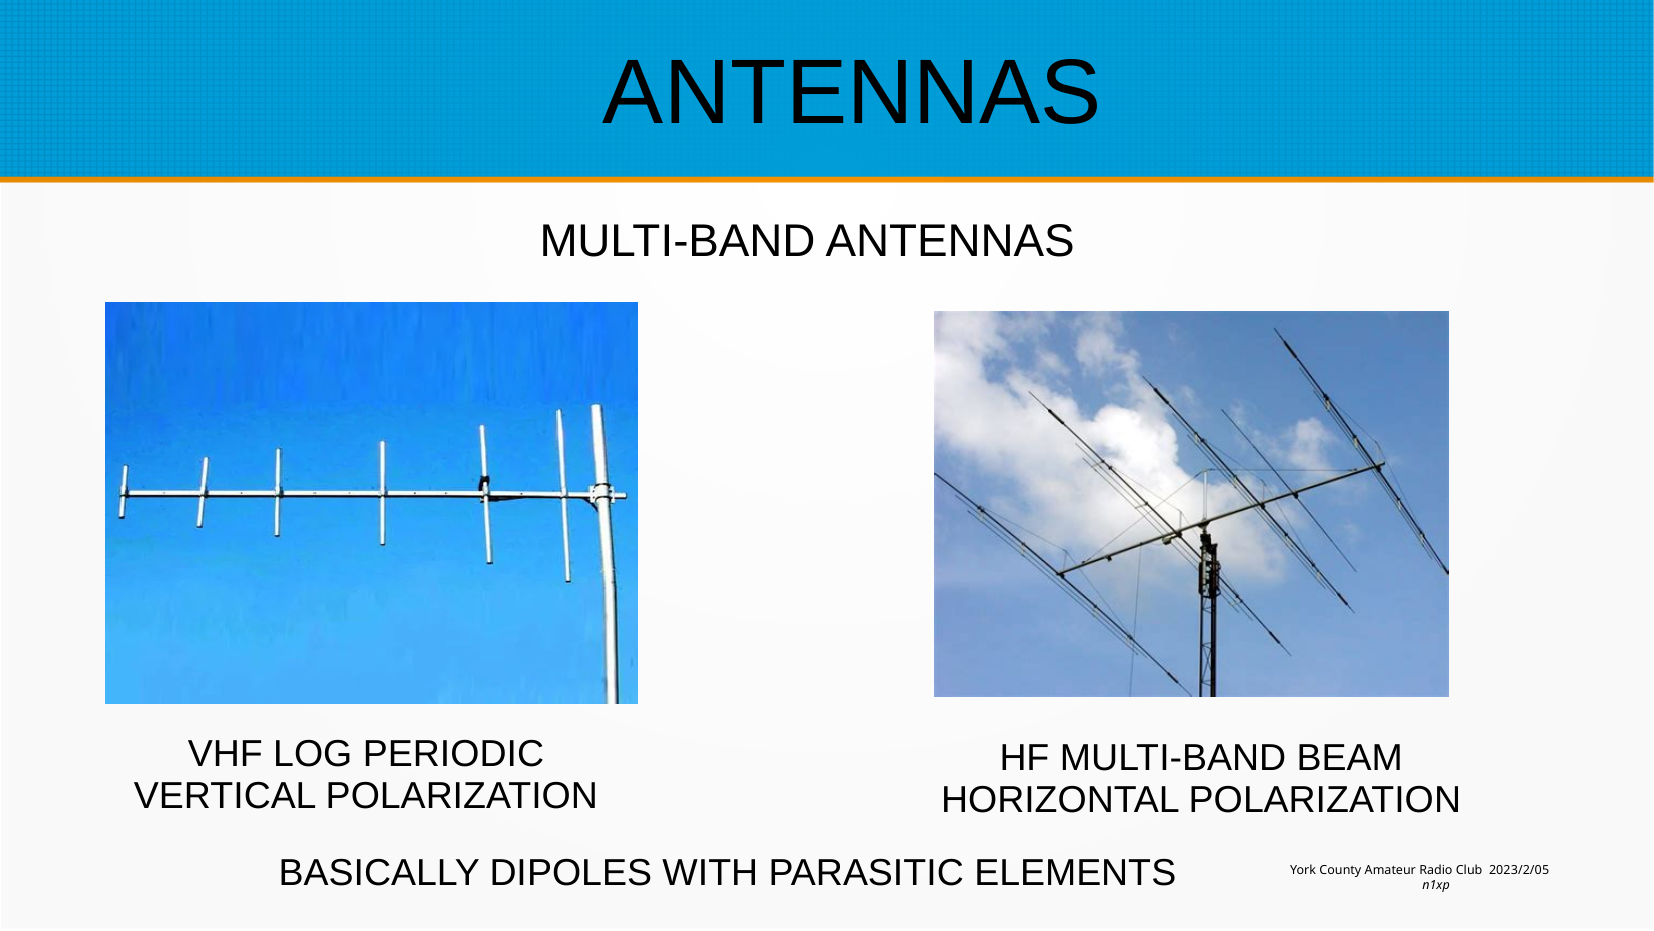

ANTENNAS
MULTI-BAND ANTENNAS
VHF LOG PERIODIC
VERTICAL POLARIZATION
HF MULTI-BAND BEAM
HORIZONTAL POLARIZATION
BASICALLY DIPOLES WITH PARASITIC ELEMENTS
York County Amateur Radio Club 2023/2/05
n1xp